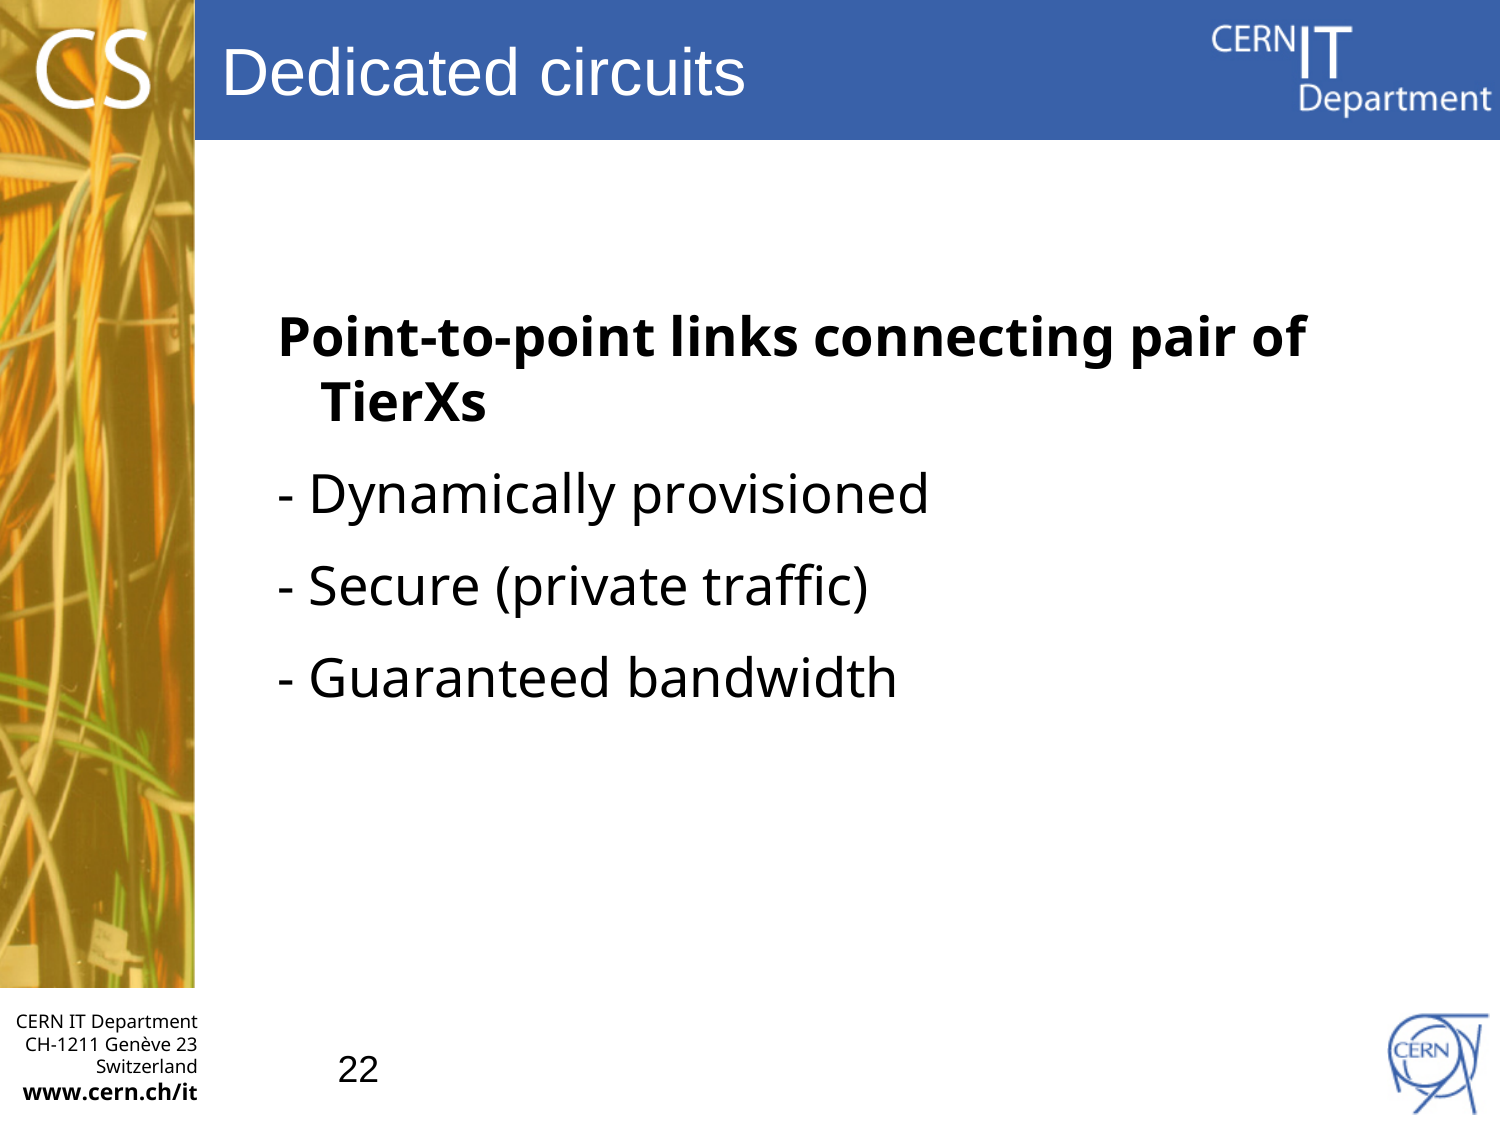

# Dedicated circuits
Point-to-point links connecting pair of TierXs
- Dynamically provisioned
- Secure (private traffic)
- Guaranteed bandwidth